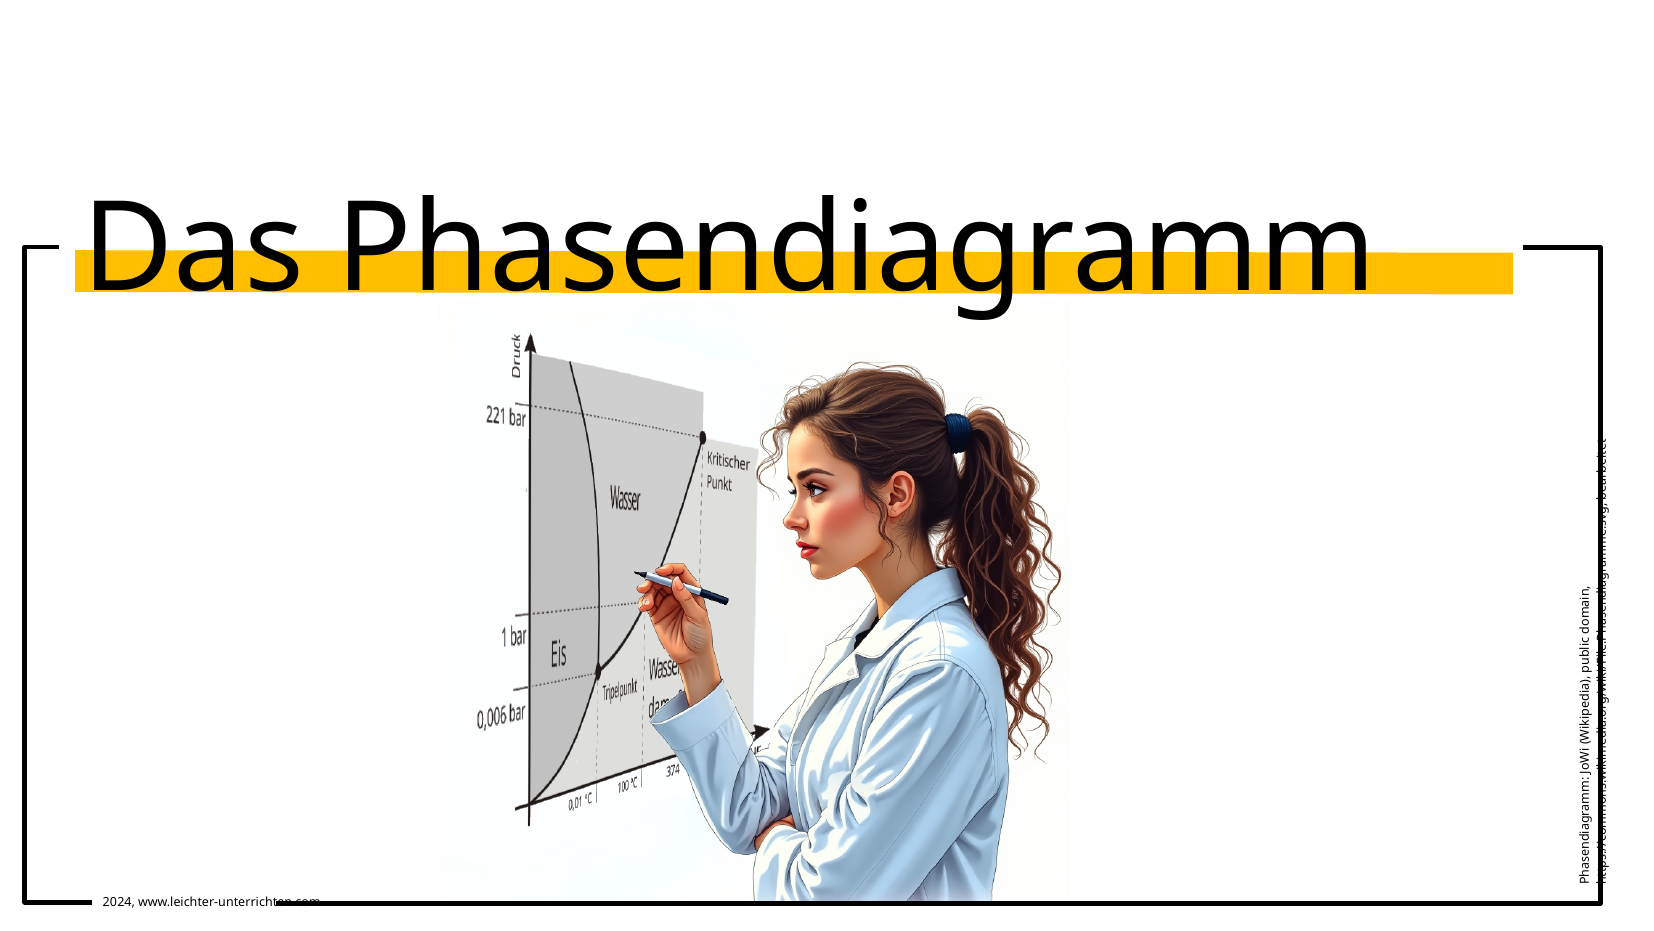

# Das Phasendiagramm
Phasendiagramm: JoWi (Wikipedia), public domain, https://commons.wikimedia.org/wiki/File:Phasendiagramme.svg, bearbeitet